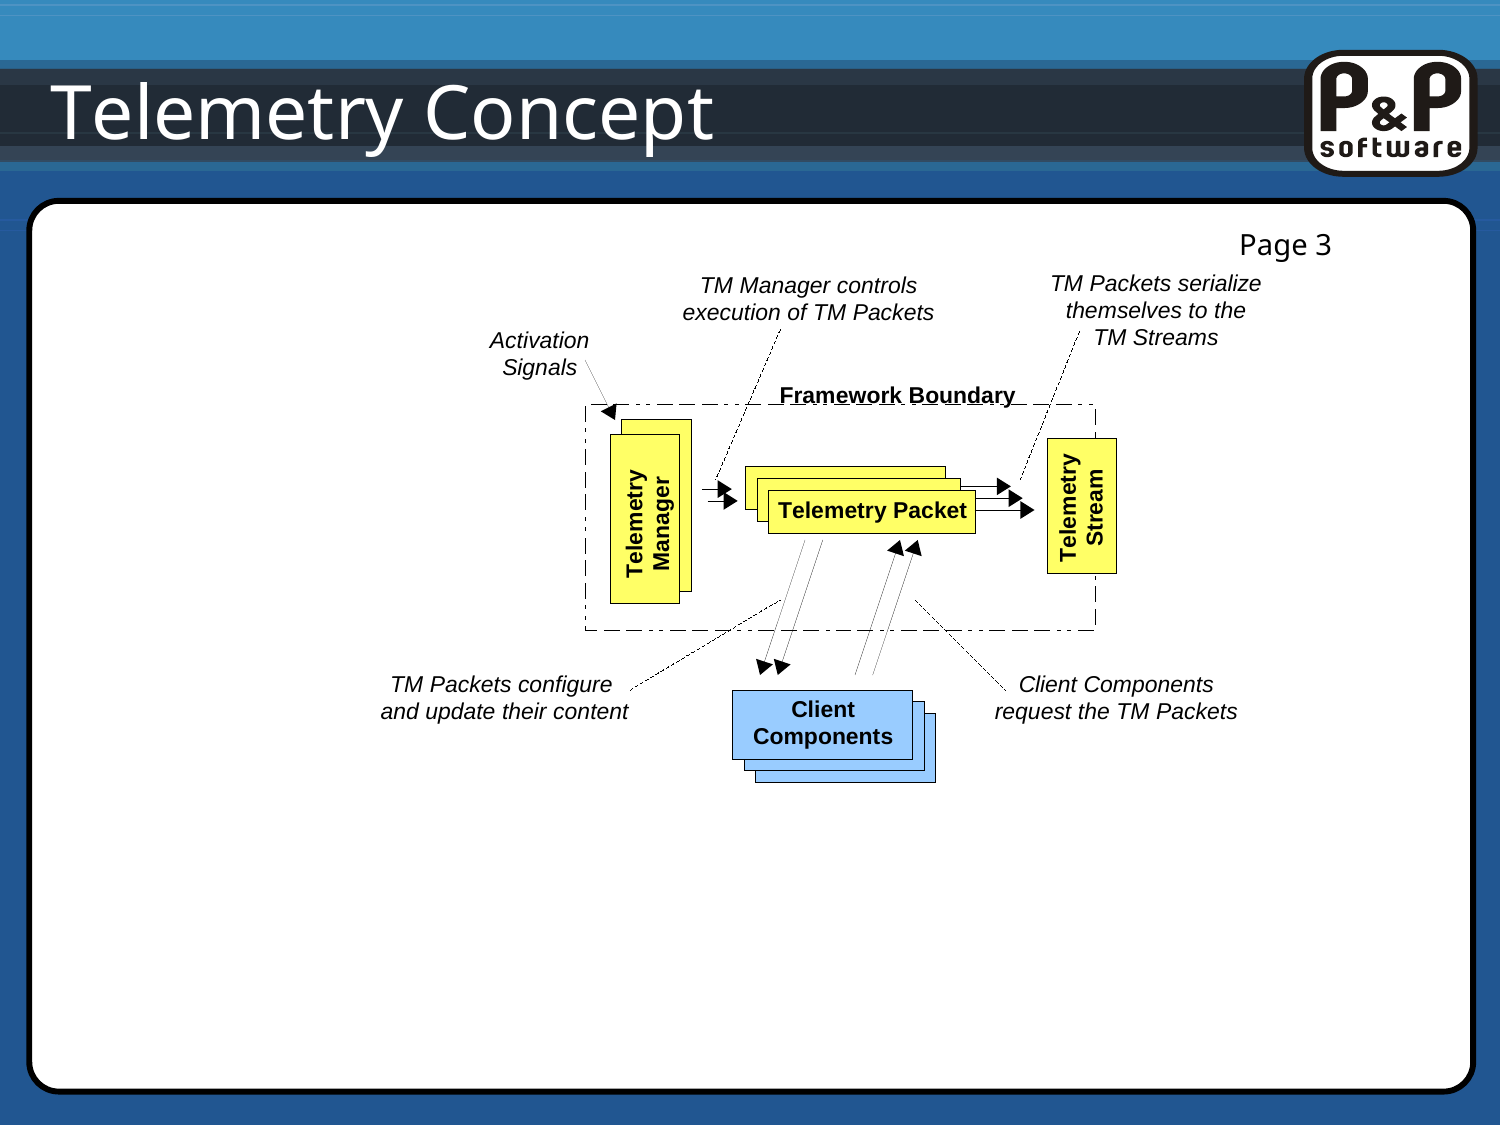

# Telemetry Concept
TM Packets serialize
themselves to the
TM Streams
TM Manager controls
execution of TM Packets
Activation
Signals
Framework Boundary
Telemetry
Manager
Telemetry
Stream
Telemetry Packet
TM Packets configure
and update their content
Client Components
request the TM Packets
Client
Components